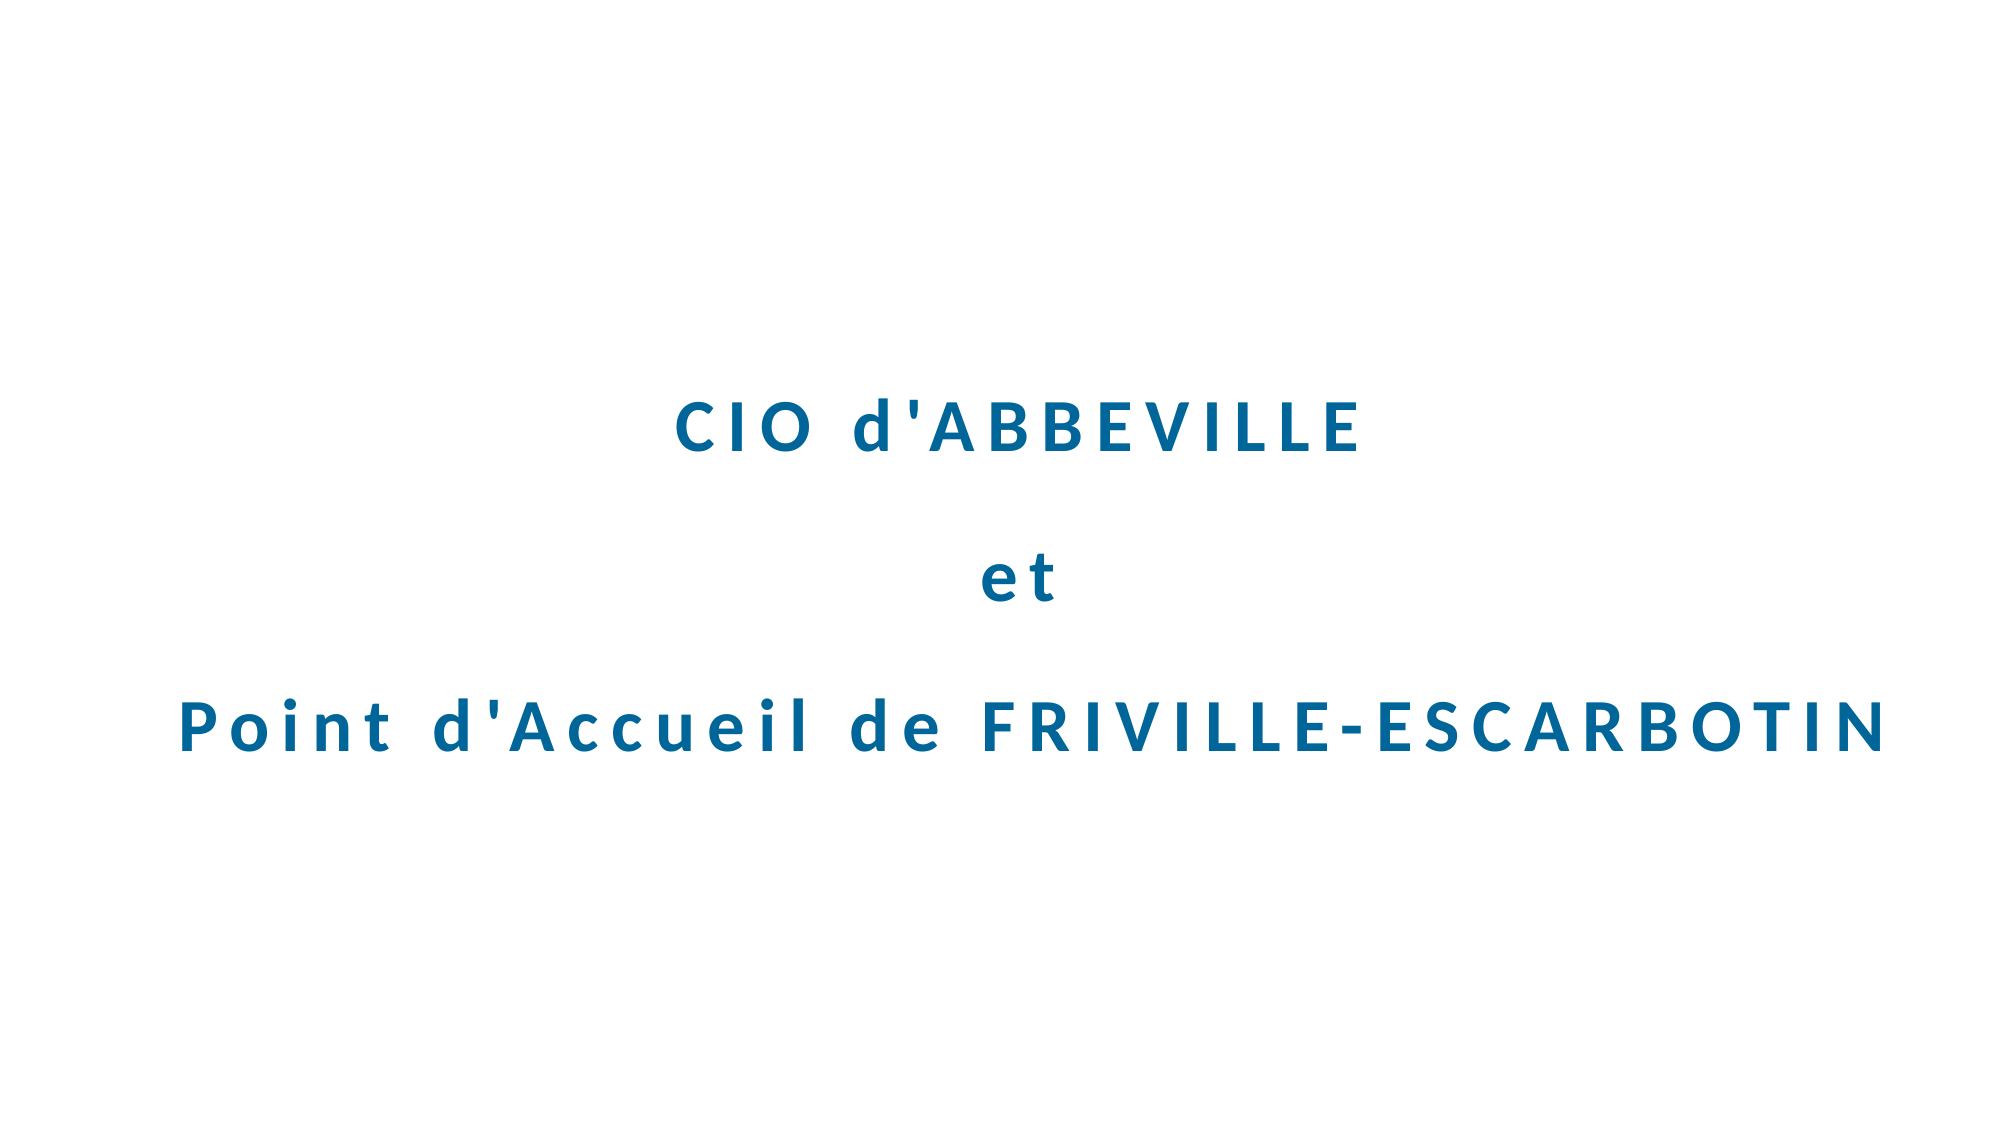

# CIO d'ABBEVILLE et Point d'Accueil de FRIVILLE-ESCARBOTIN